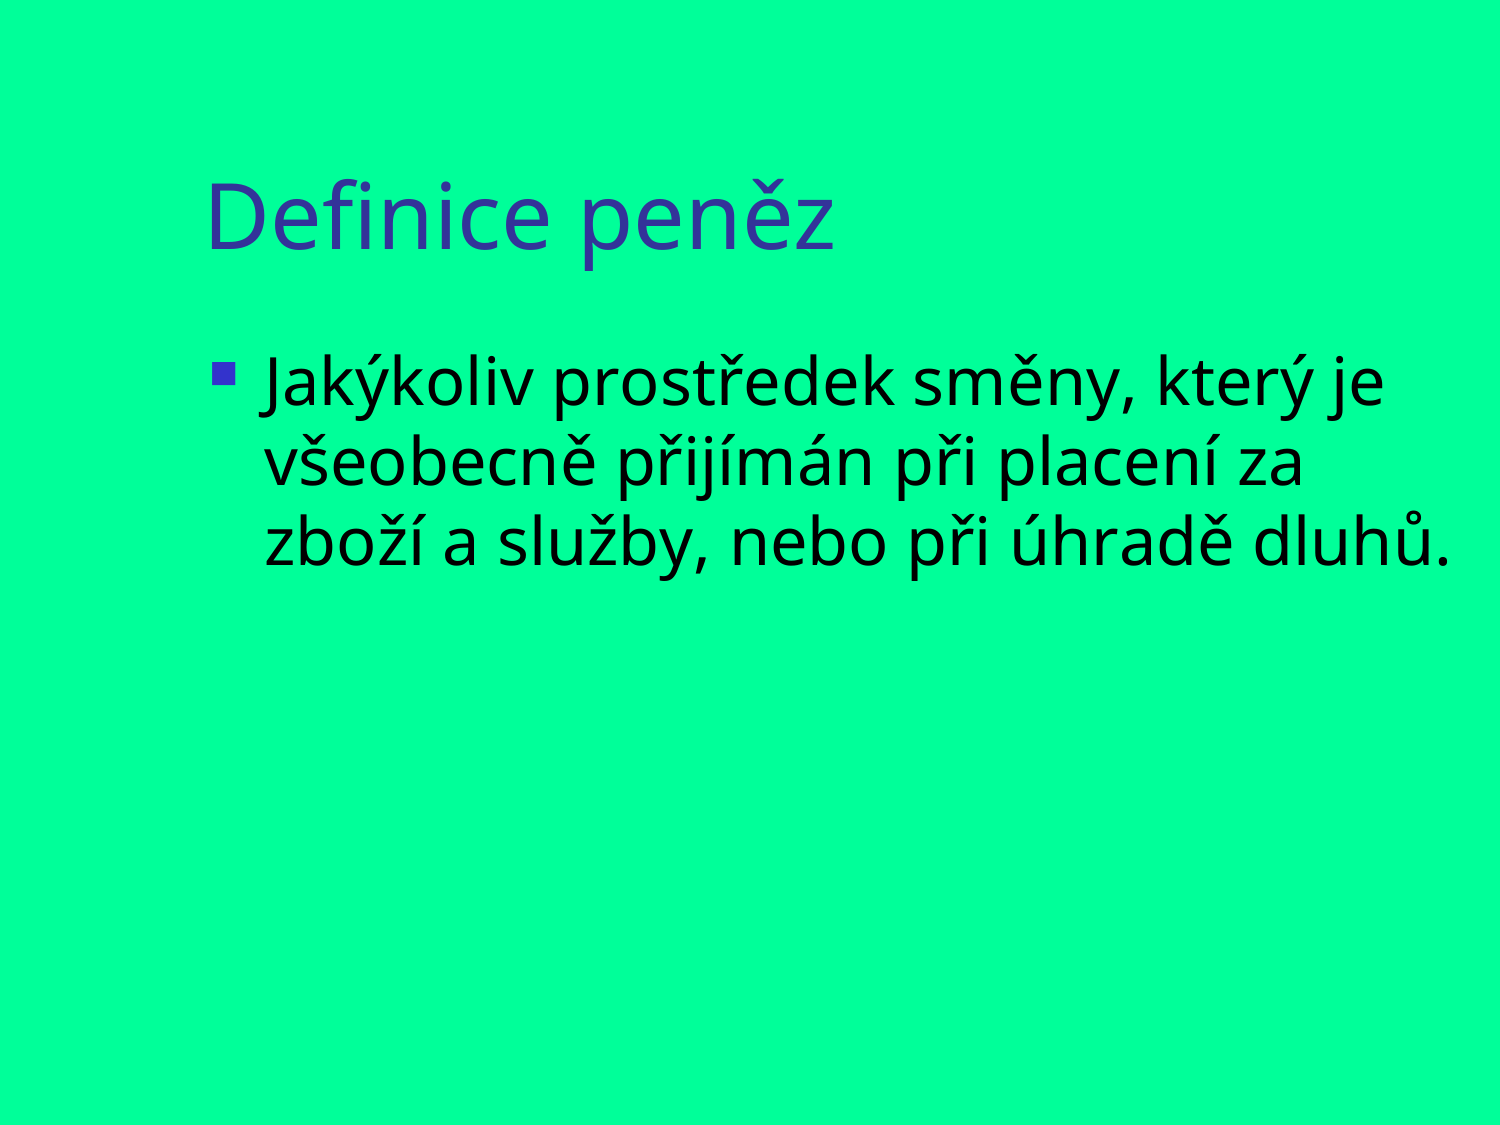

# Definice peněz
Jakýkoliv prostředek směny, který je všeobecně přijímán při placení za zboží a služby, nebo při úhradě dluhů.